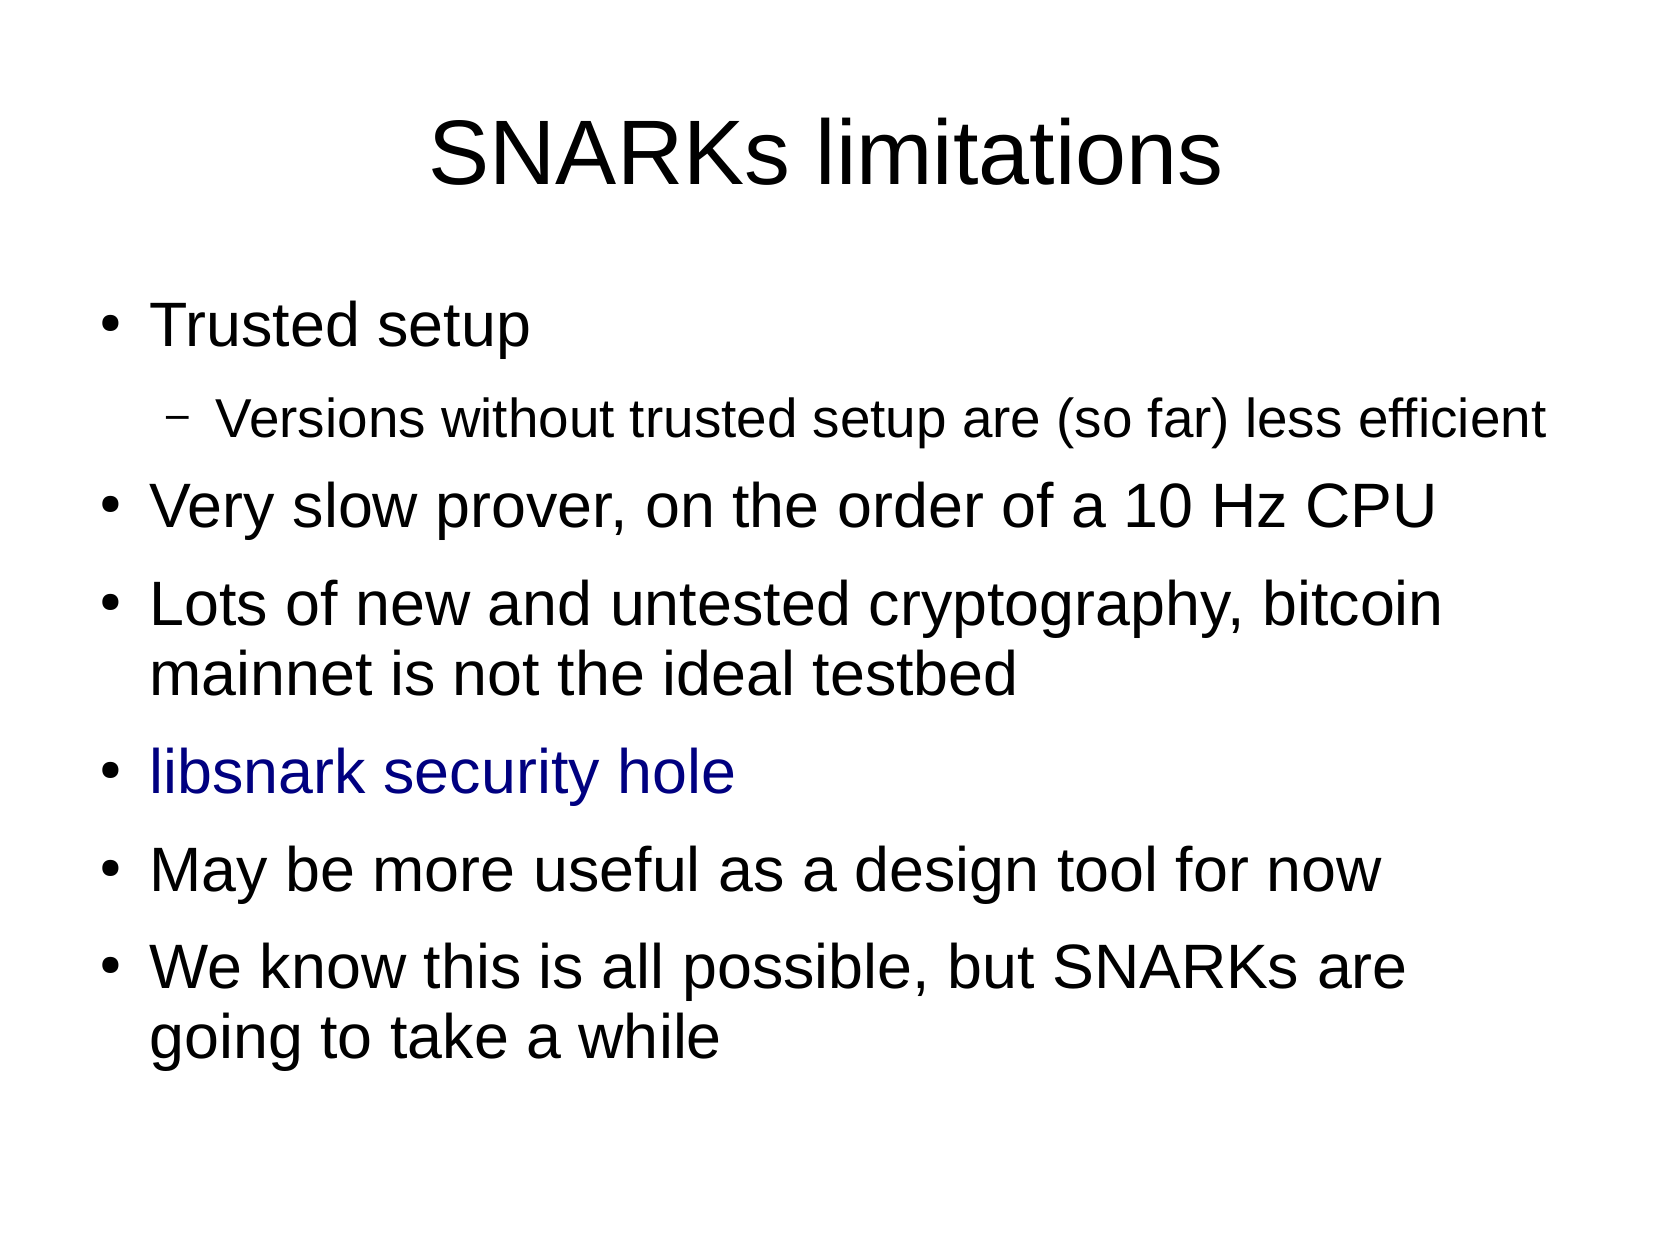

# SNARKs limitations
Trusted setup
Versions without trusted setup are (so far) less efficient
Very slow prover, on the order of a 10 Hz CPU
Lots of new and untested cryptography, bitcoin mainnet is not the ideal testbed
libsnark security hole
May be more useful as a design tool for now
We know this is all possible, but SNARKs are going to take a while